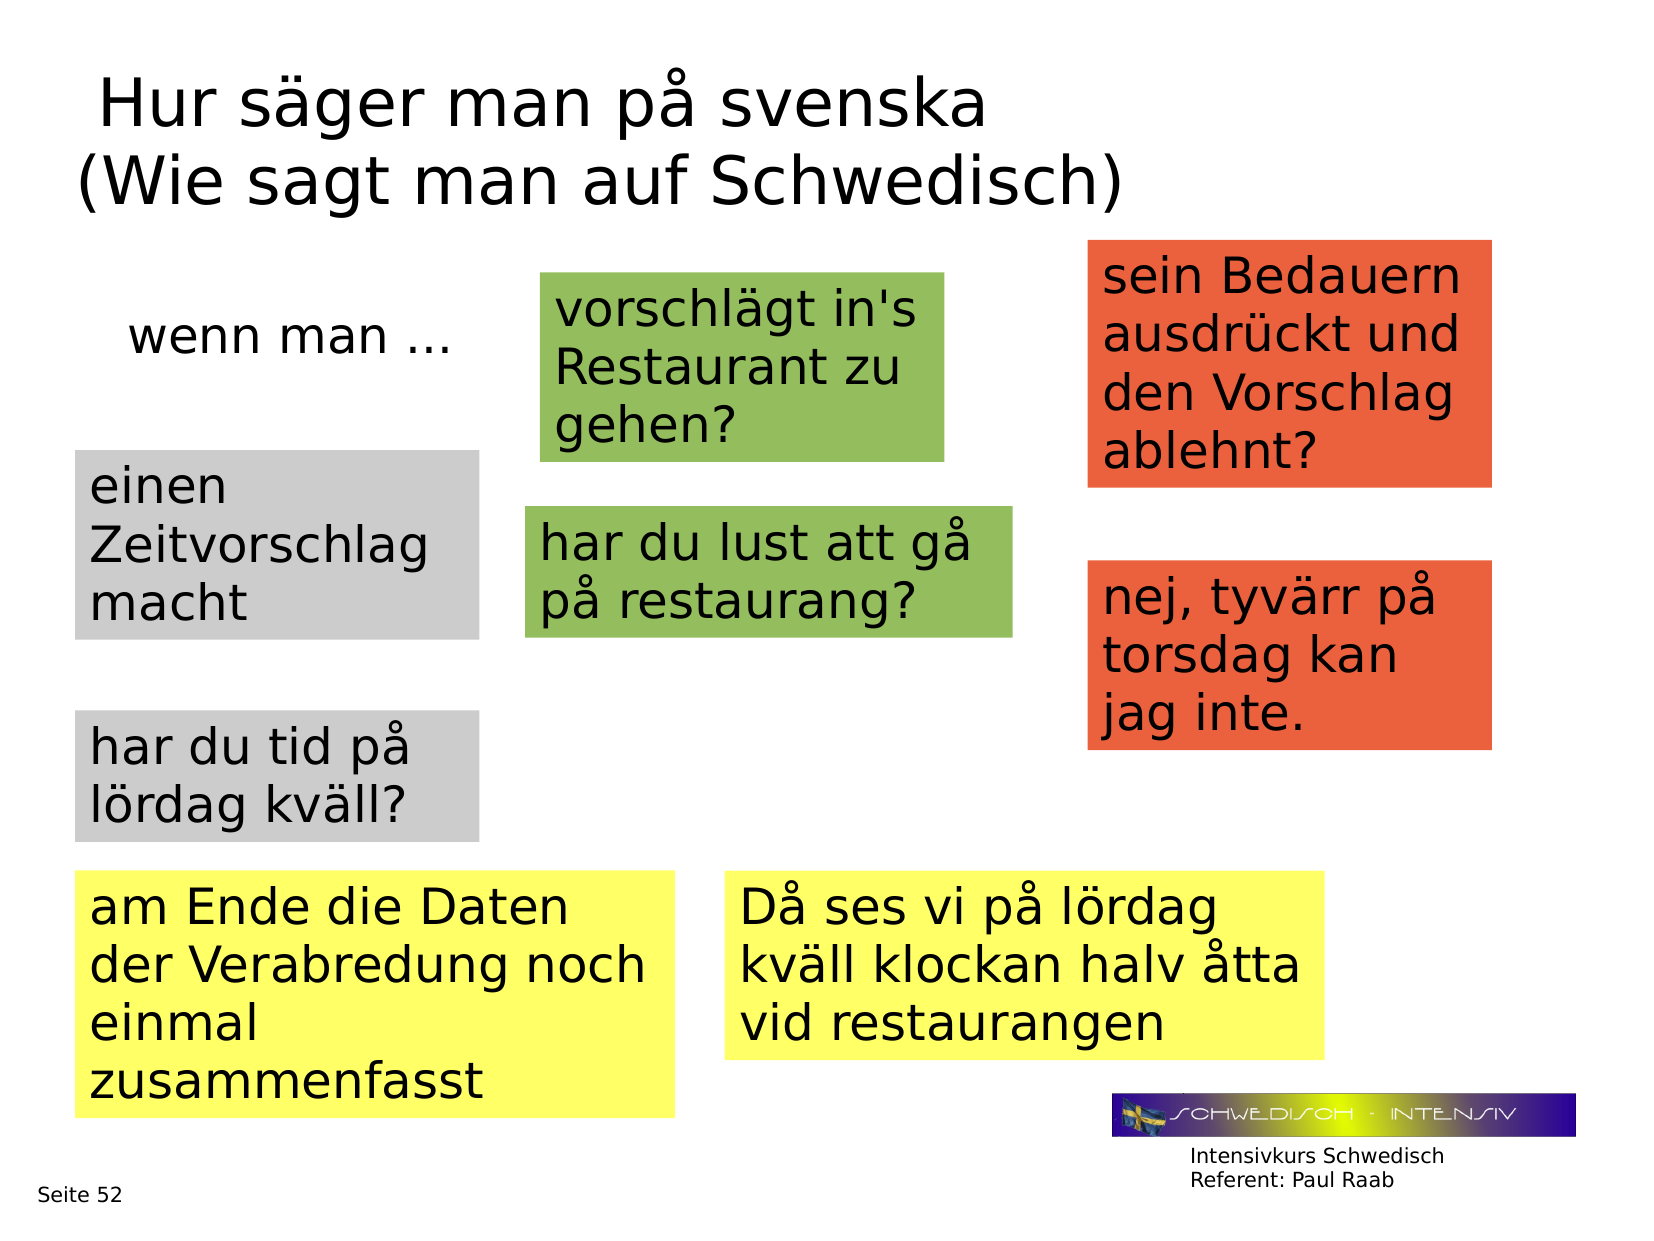

Hur säger man på svenska
(Wie sagt man auf Schwedisch)
sein Bedauern ausdrückt und den Vorschlag ablehnt?
vorschlägt in's Restaurant zu gehen?
wenn man ...
einen Zeitvorschlag macht
har du lust att gå på restaurang?
nej, tyvärr på torsdag kan jag inte.
har du tid på lördag kväll?
am Ende die Daten der Verabredung noch einmal zusammenfasst
Då ses vi på lördag kväll klockan halv åtta vid restaurangen